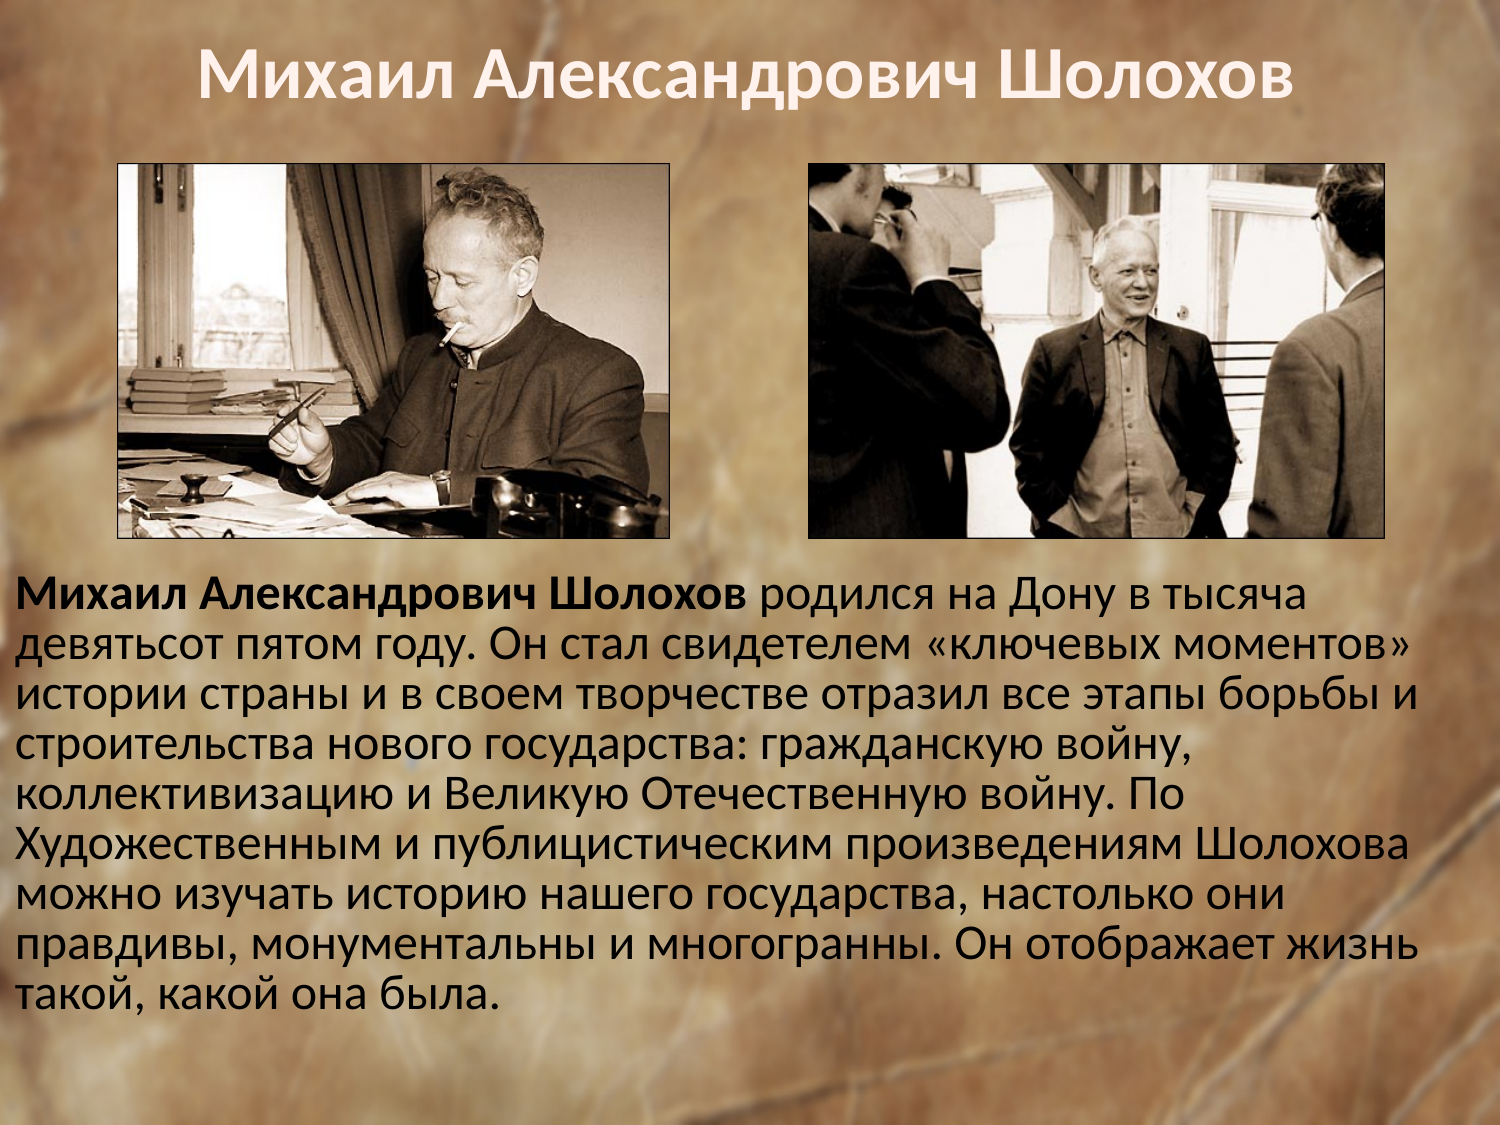

Михаил Александрович Шолохов
Михаил Александрович Шолохов родился на Дону в тысяча девятьсот пятом году. Он стал свидетелем «ключевых моментов» истории страны и в своем творчестве отразил все этапы борьбы и строительства нового государства: гражданскую войну, коллективизацию и Великую Отечественную войну. По Художественным и публицистическим произведениям Шолохова можно изучать историю нашего государства, настолько они правдивы, монументальны и многогранны. Он отображает жизнь такой, какой она была.